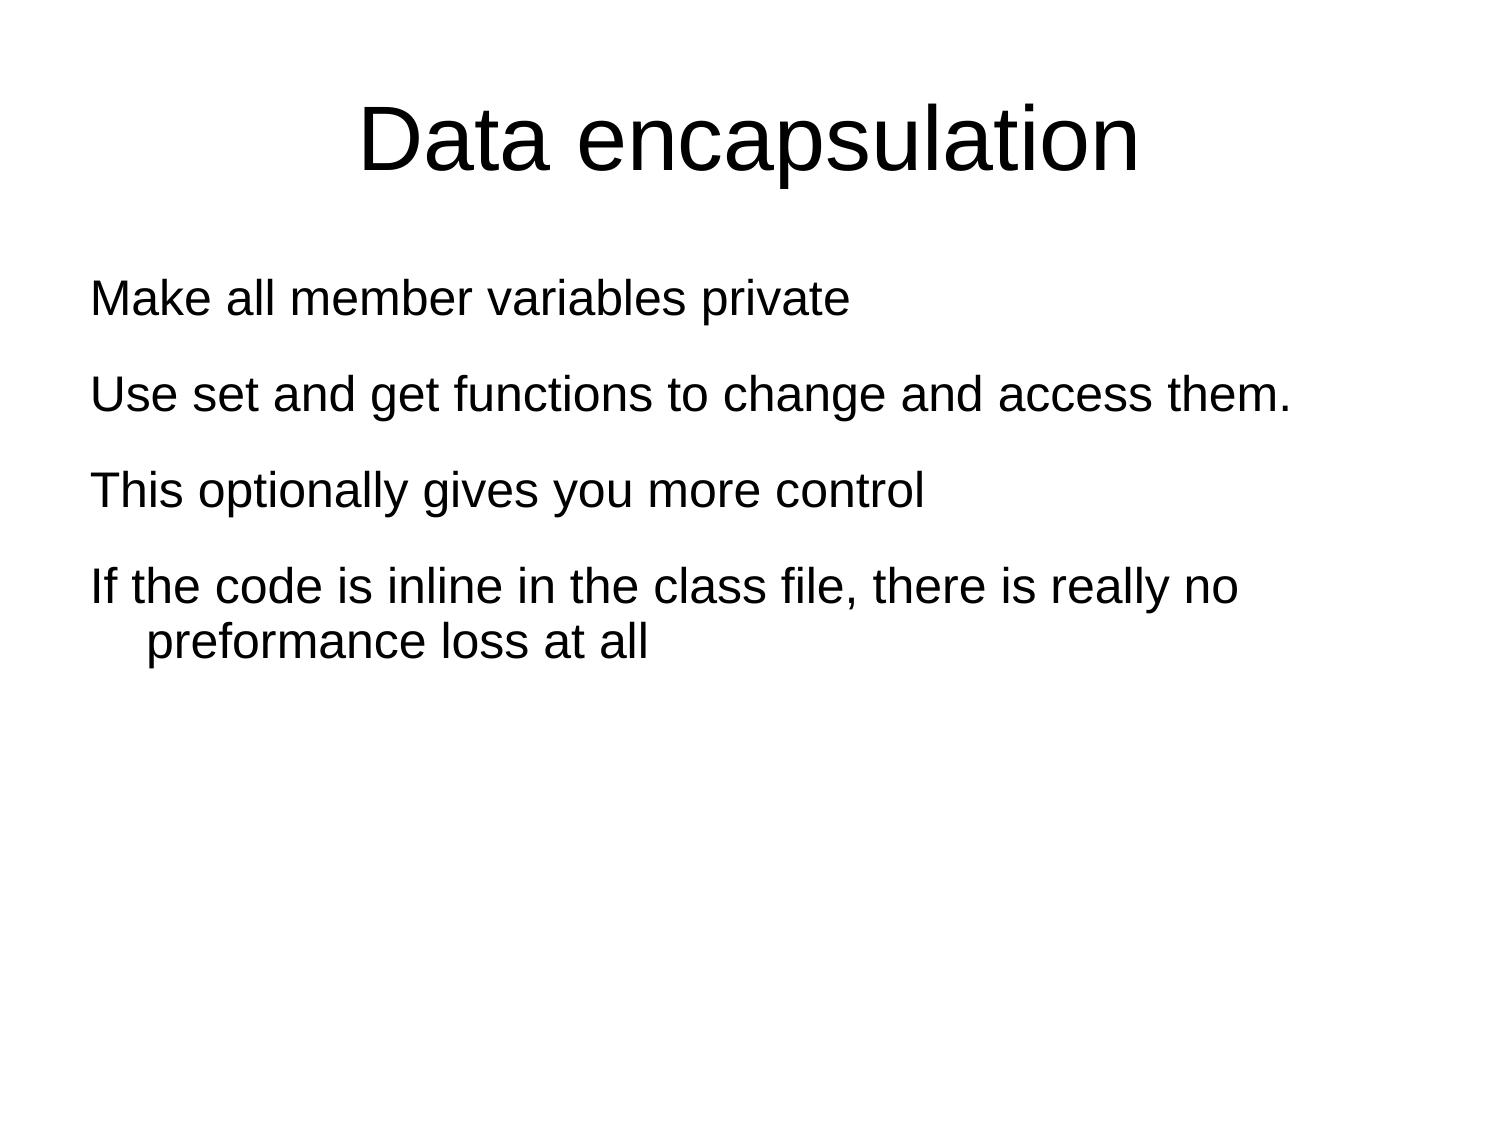

# Data encapsulation
Make all member variables private
Use set and get functions to change and access them.
This optionally gives you more control
If the code is inline in the class file, there is really no preformance loss at all